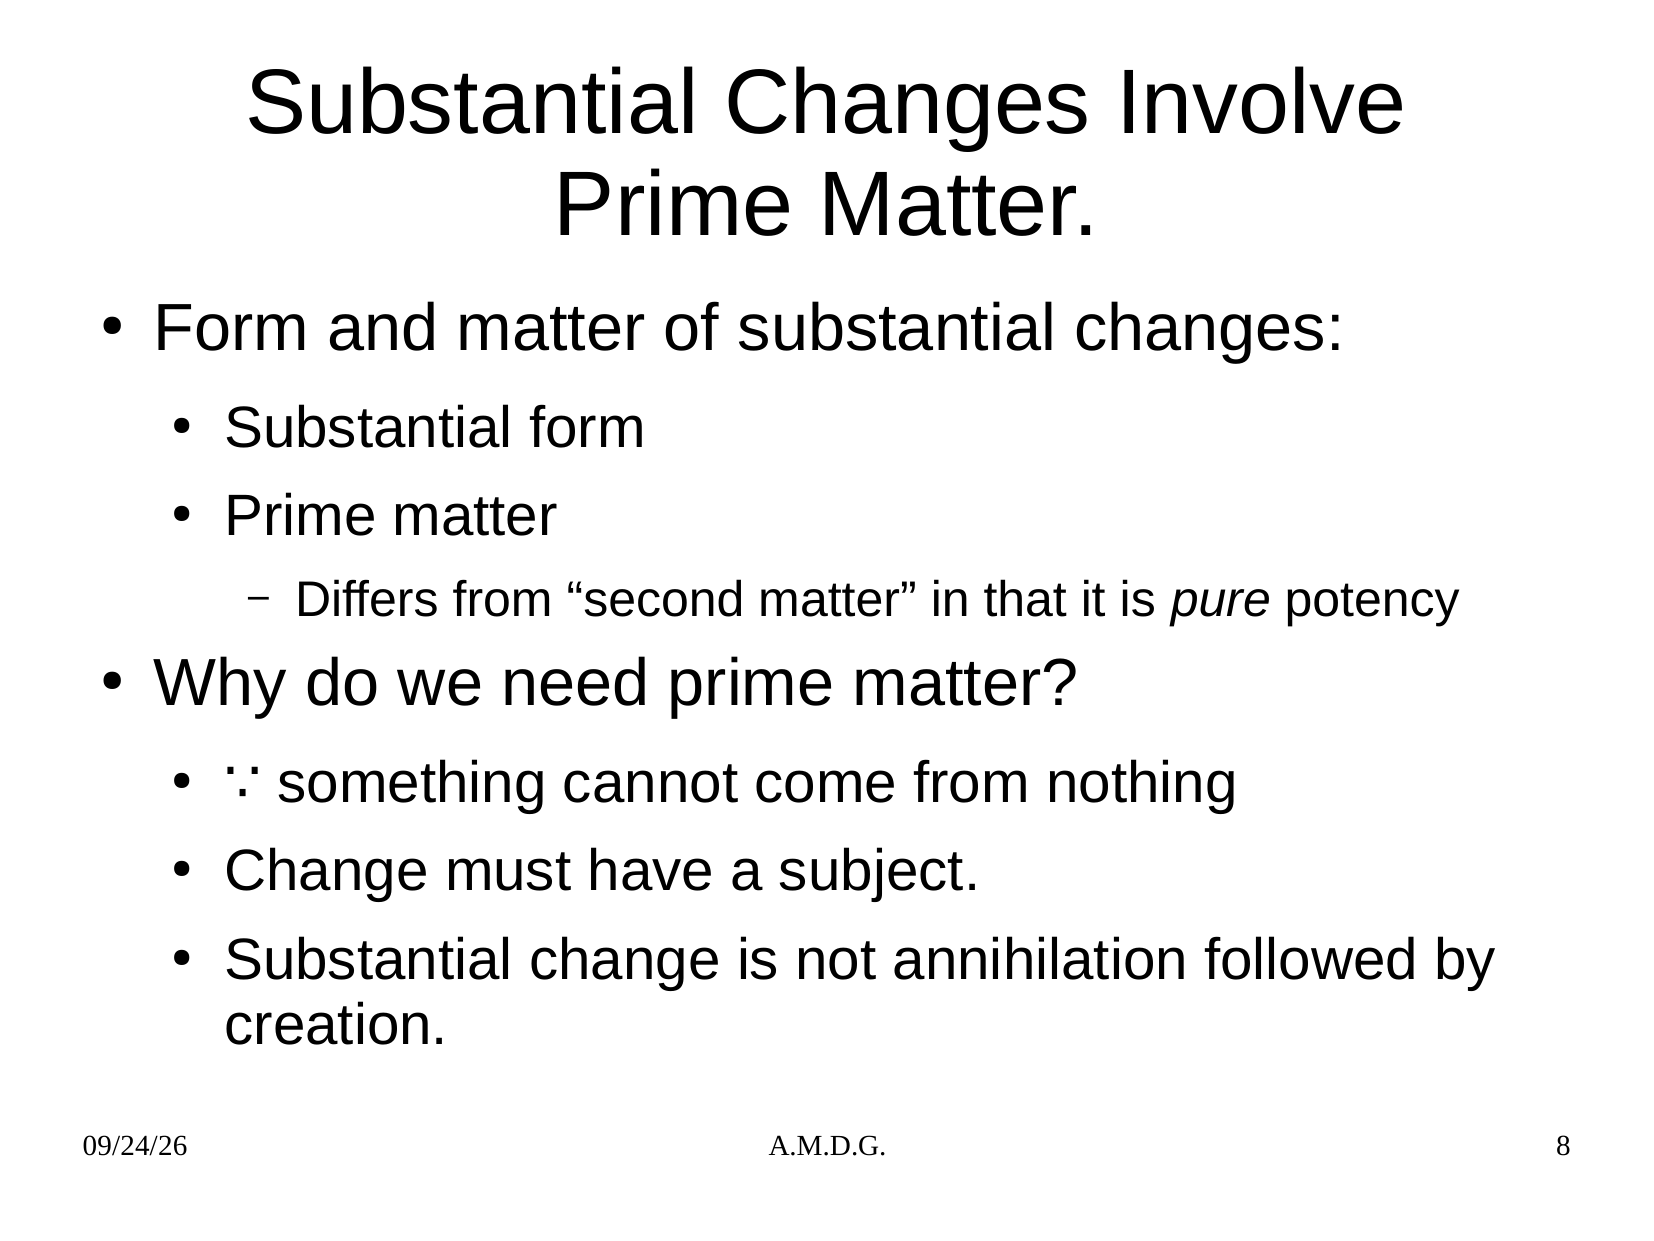

# Substantial Changes Involve Prime Matter.
Form and matter of substantial changes:
Substantial form
Prime matter
Differs from “second matter” in that it is pure potency
Why do we need prime matter?
∵ something cannot come from nothing
Change must have a subject.
Substantial change is not annihilation followed by creation.
A.M.D.G.
8